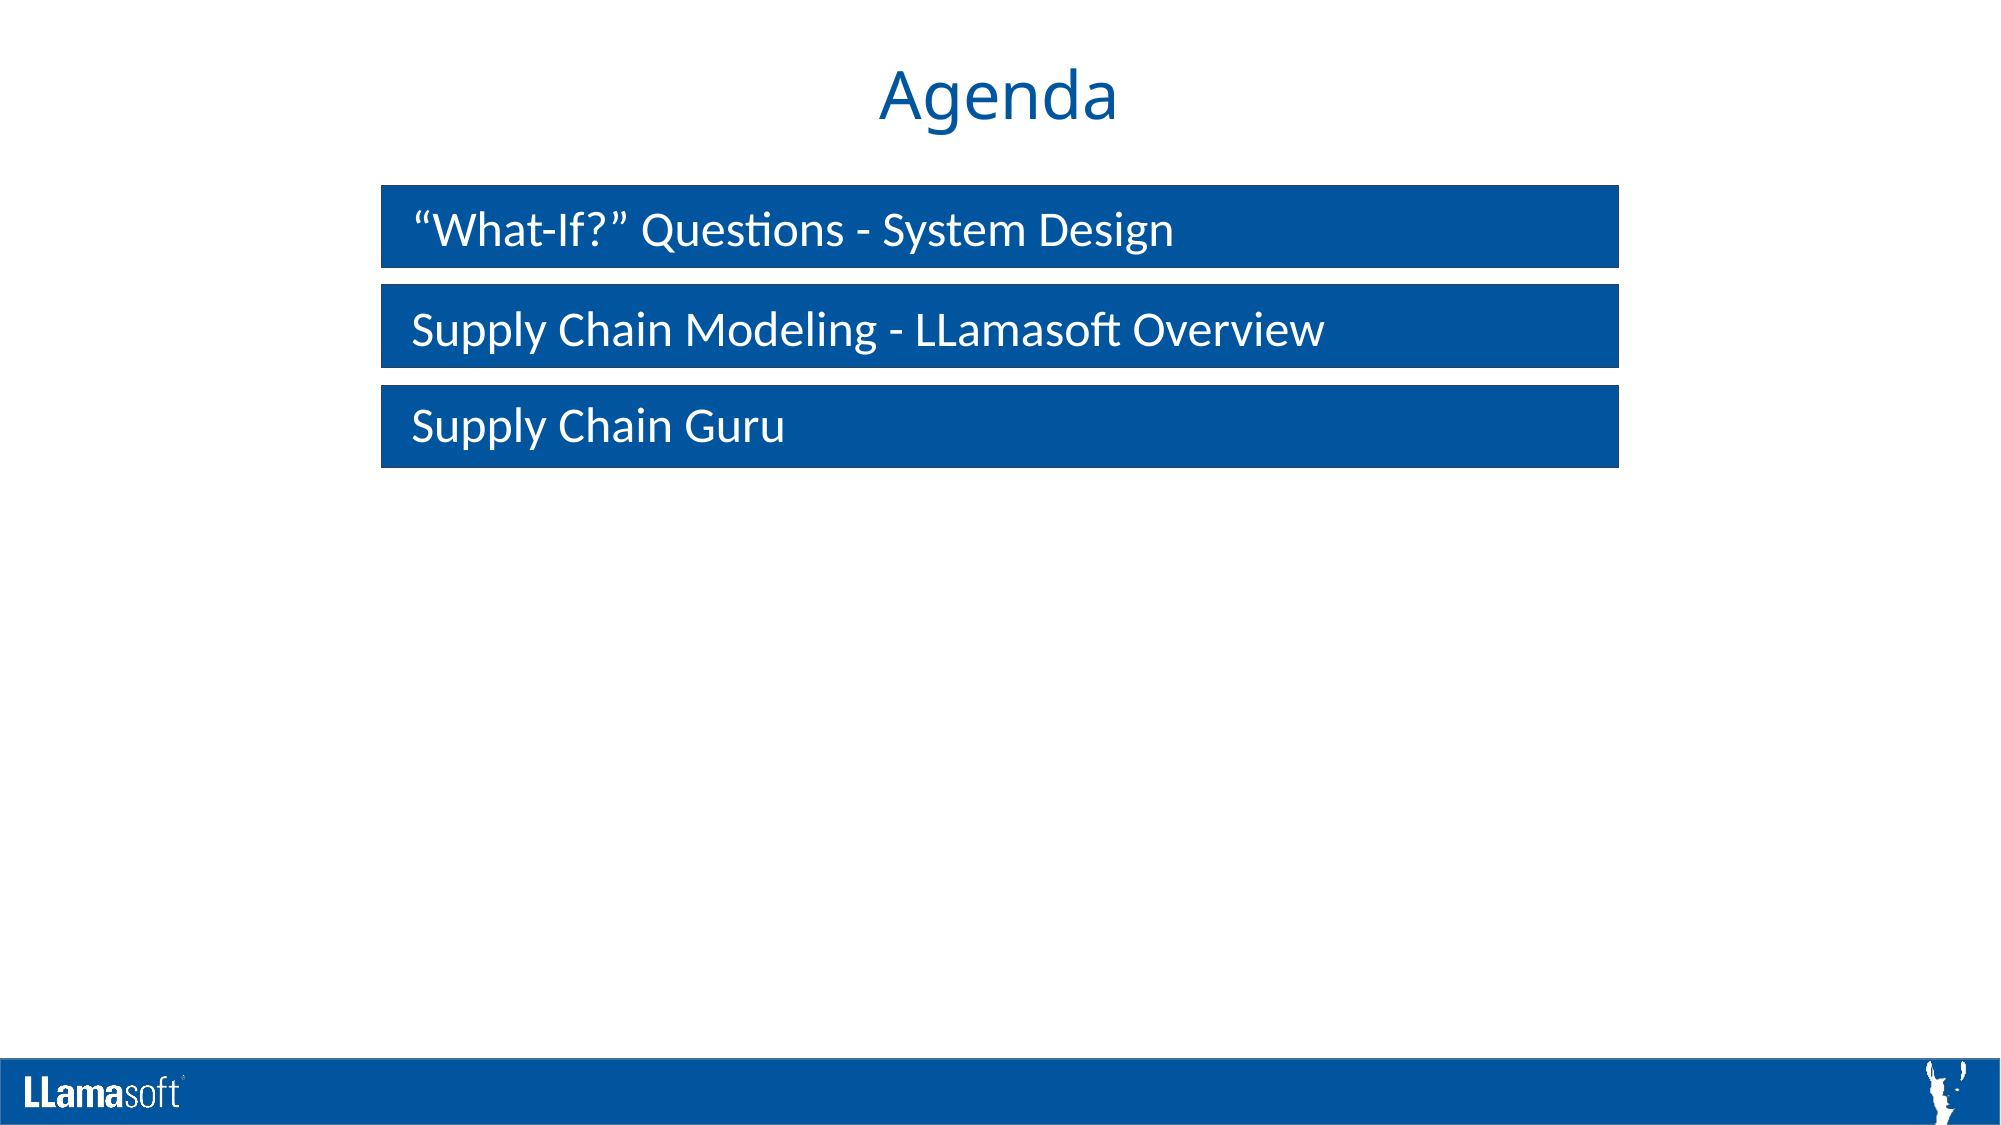

# Agenda
“What-If?” Questions - System Design
Supply Chain Modeling - LLamasoft Overview
Supply Chain Guru